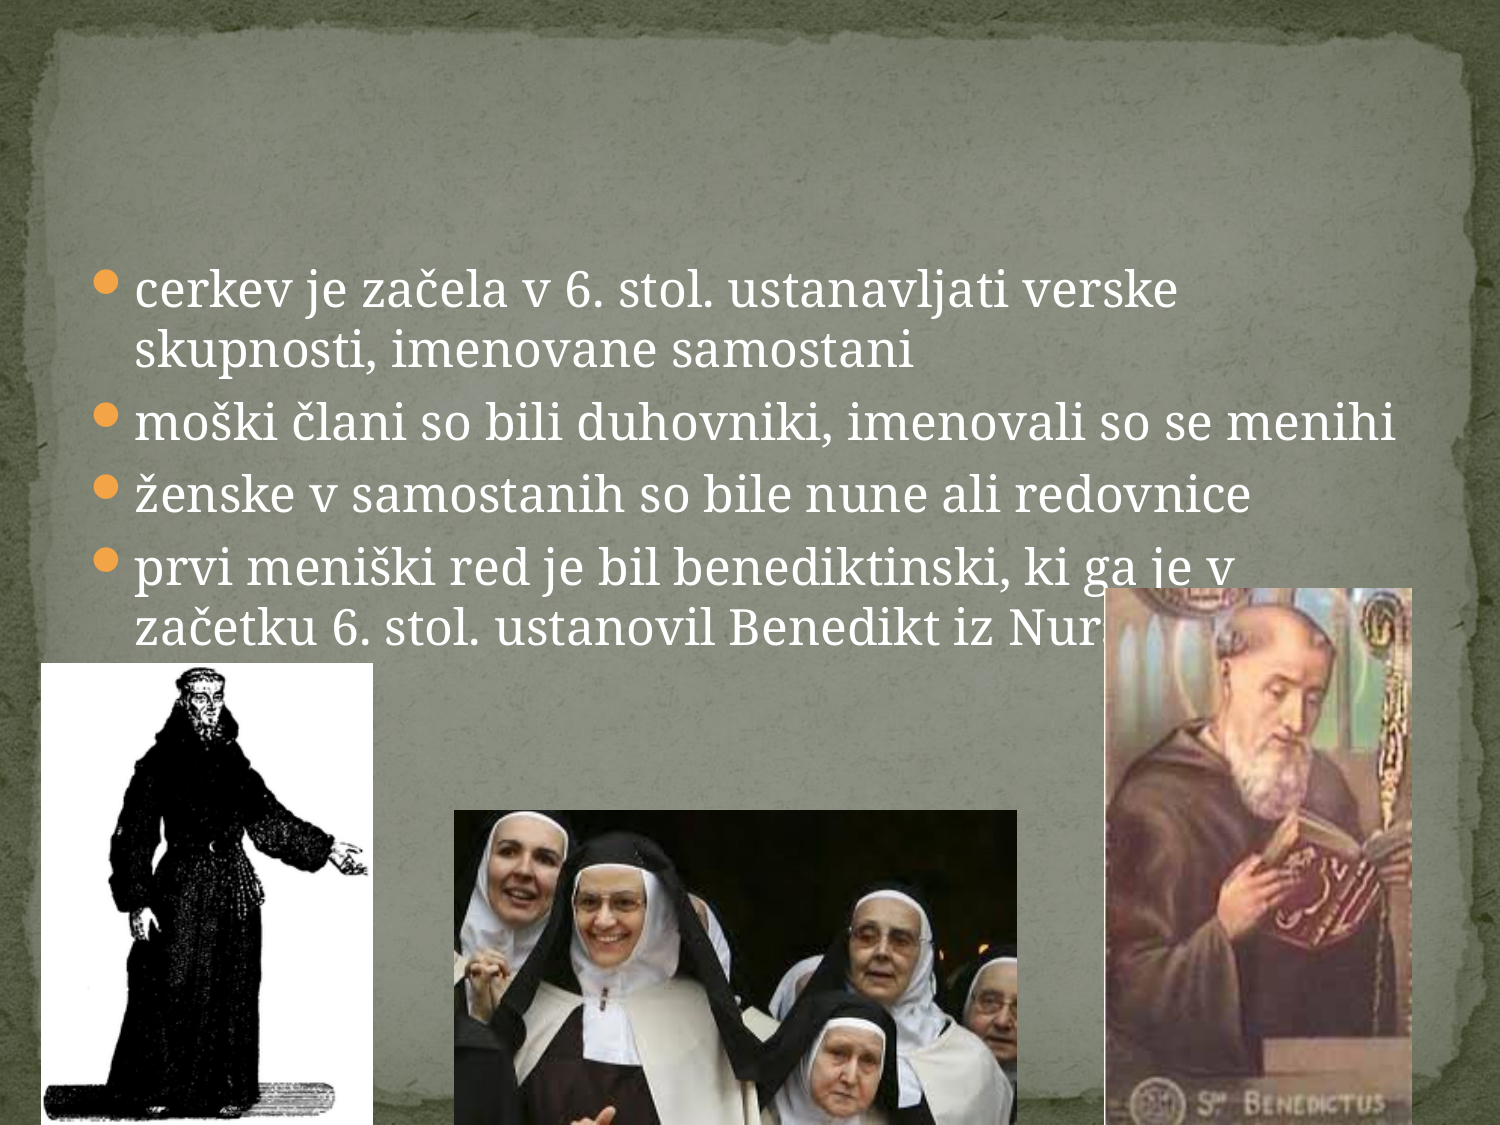

# cerkev je začela v 6. stol. ustanavljati verske skupnosti, imenovane samostani
moški člani so bili duhovniki, imenovali so se menihi
ženske v samostanih so bile nune ali redovnice
prvi meniški red je bil benediktinski, ki ga je v začetku 6. stol. ustanovil Benedikt iz Nursije